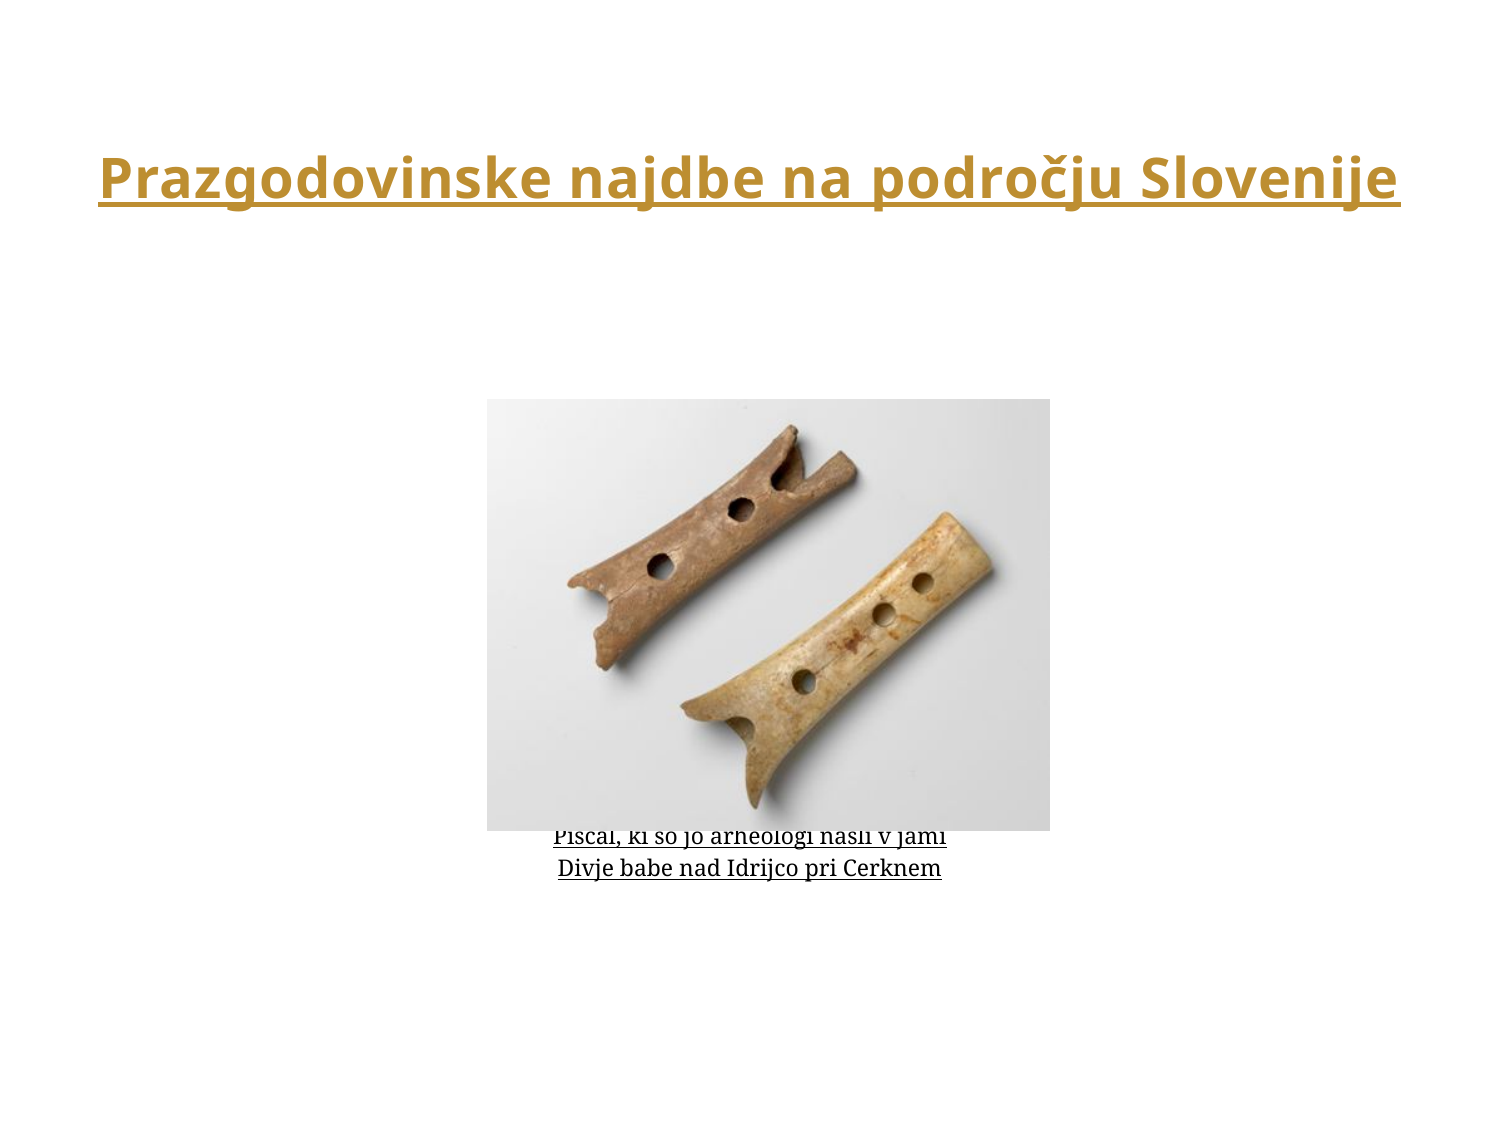

# Prazgodovinske najdbe na področju Slovenije
Piščal, ki so jo arheologi našli v jami
Divje babe nad Idrijco pri Cerknem